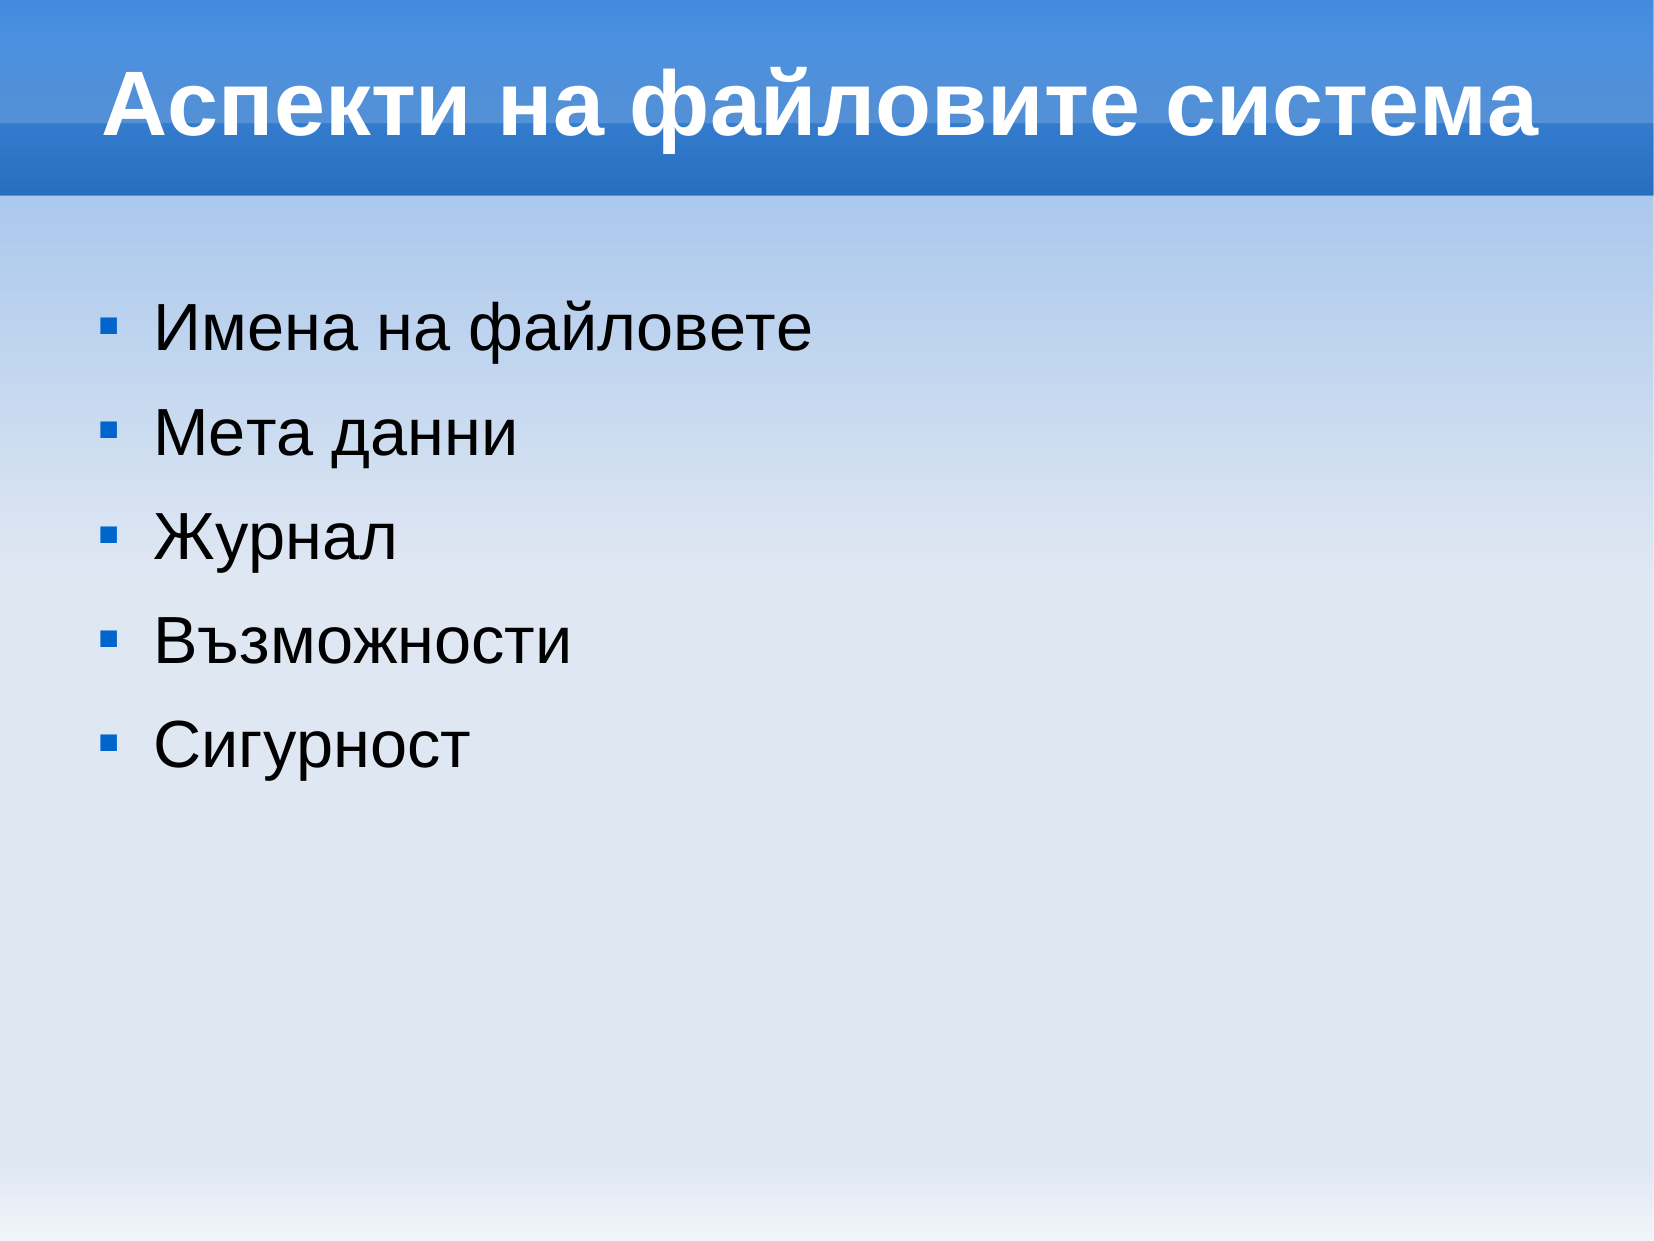

# Аспекти на файловите система
Имена на файловете
Мета данни
Журнал
Възможности
Сигурност